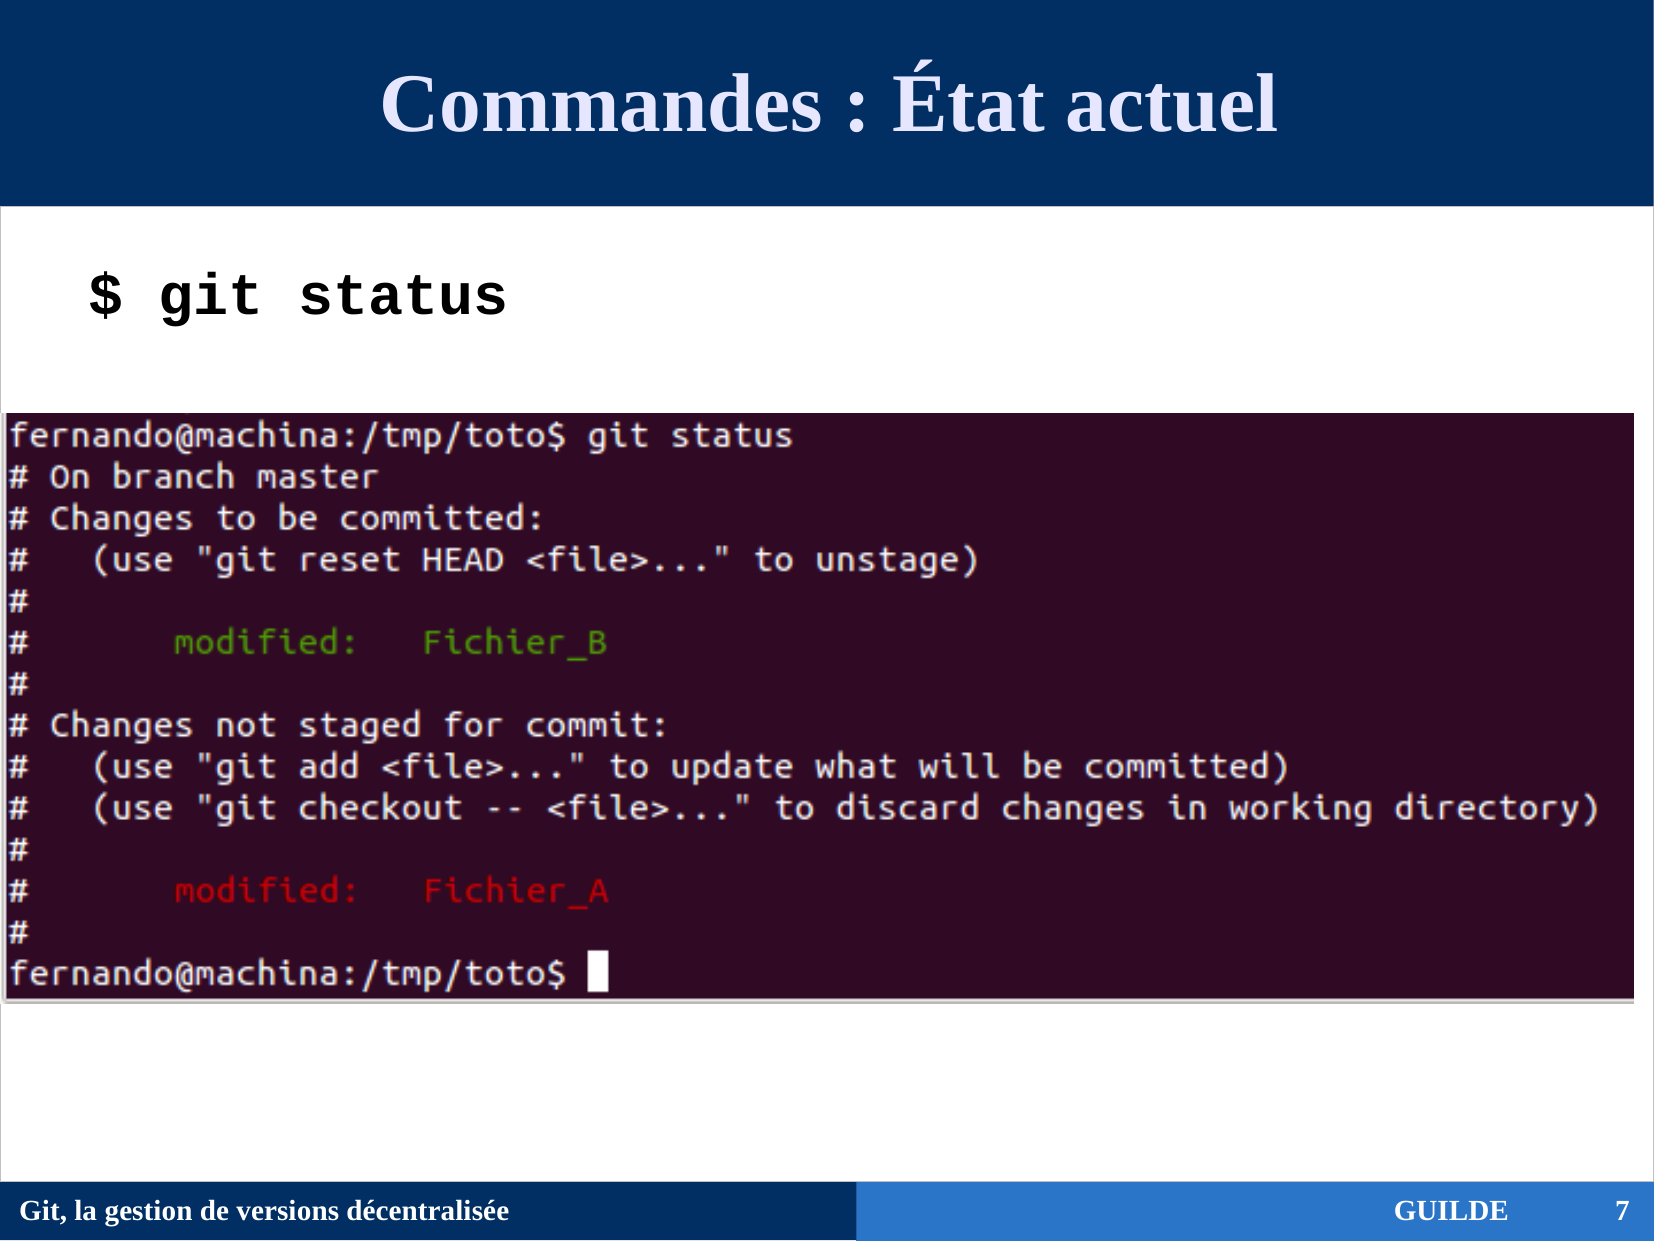

# Commandes : État actuel
$ git status
7